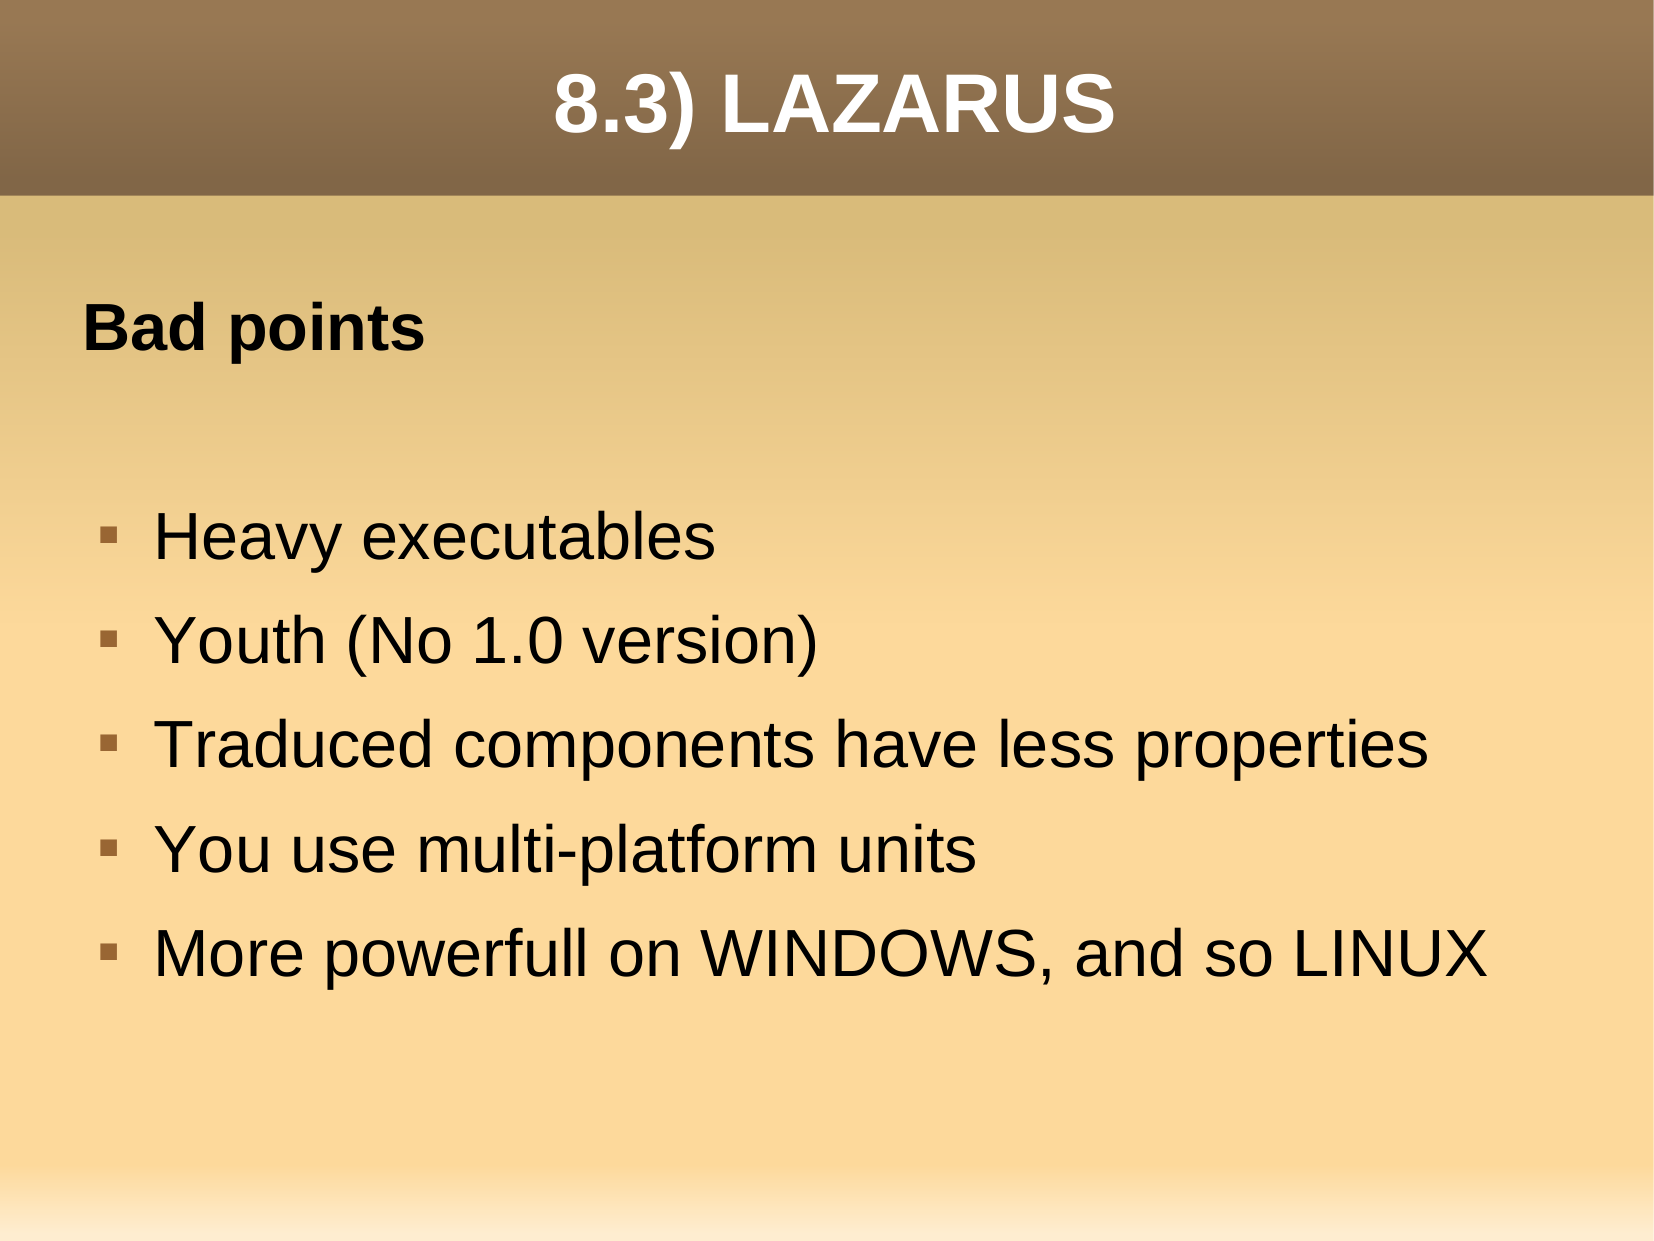

# 8.3) LAZARUS
Bad points
Heavy executables
Youth (No 1.0 version)
Traduced components have less properties
You use multi-platform units
More powerfull on WINDOWS, and so LINUX